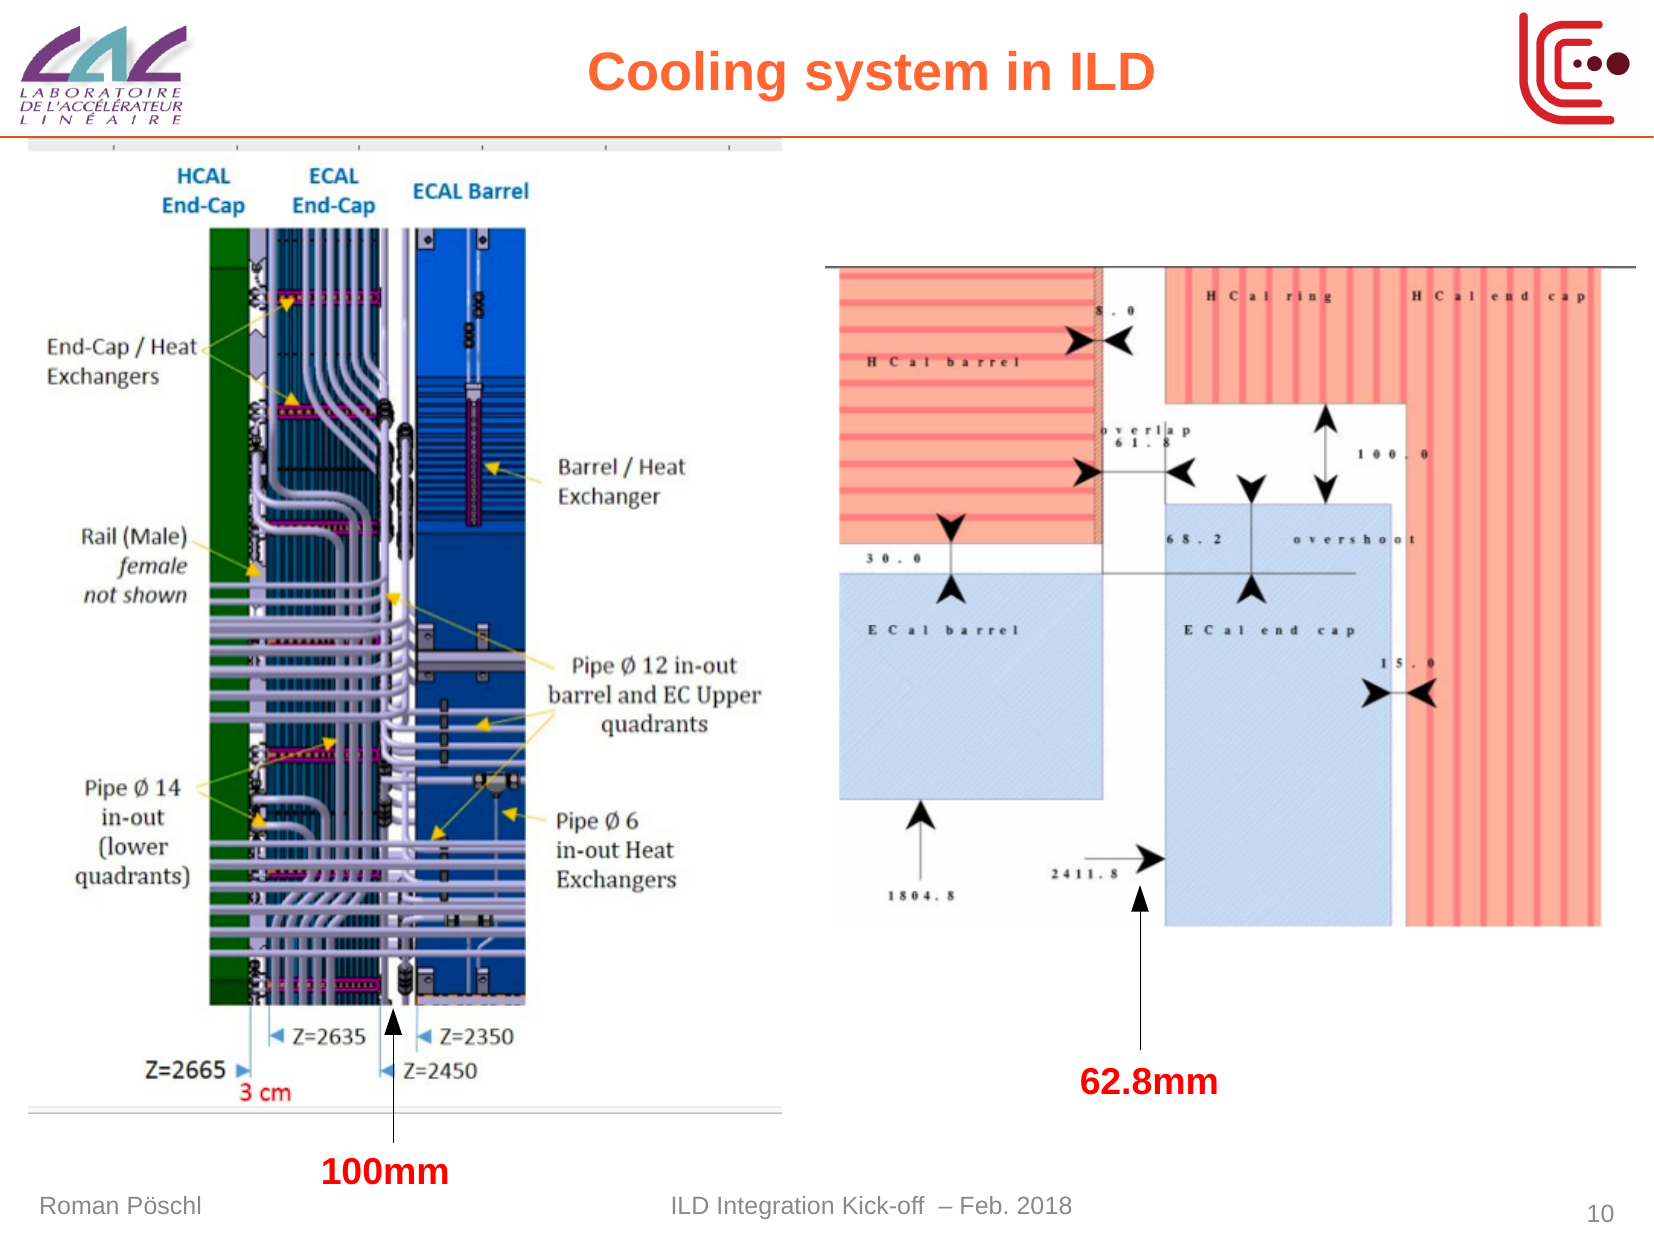

# Cooling system in ILD
62.8mm
100mm